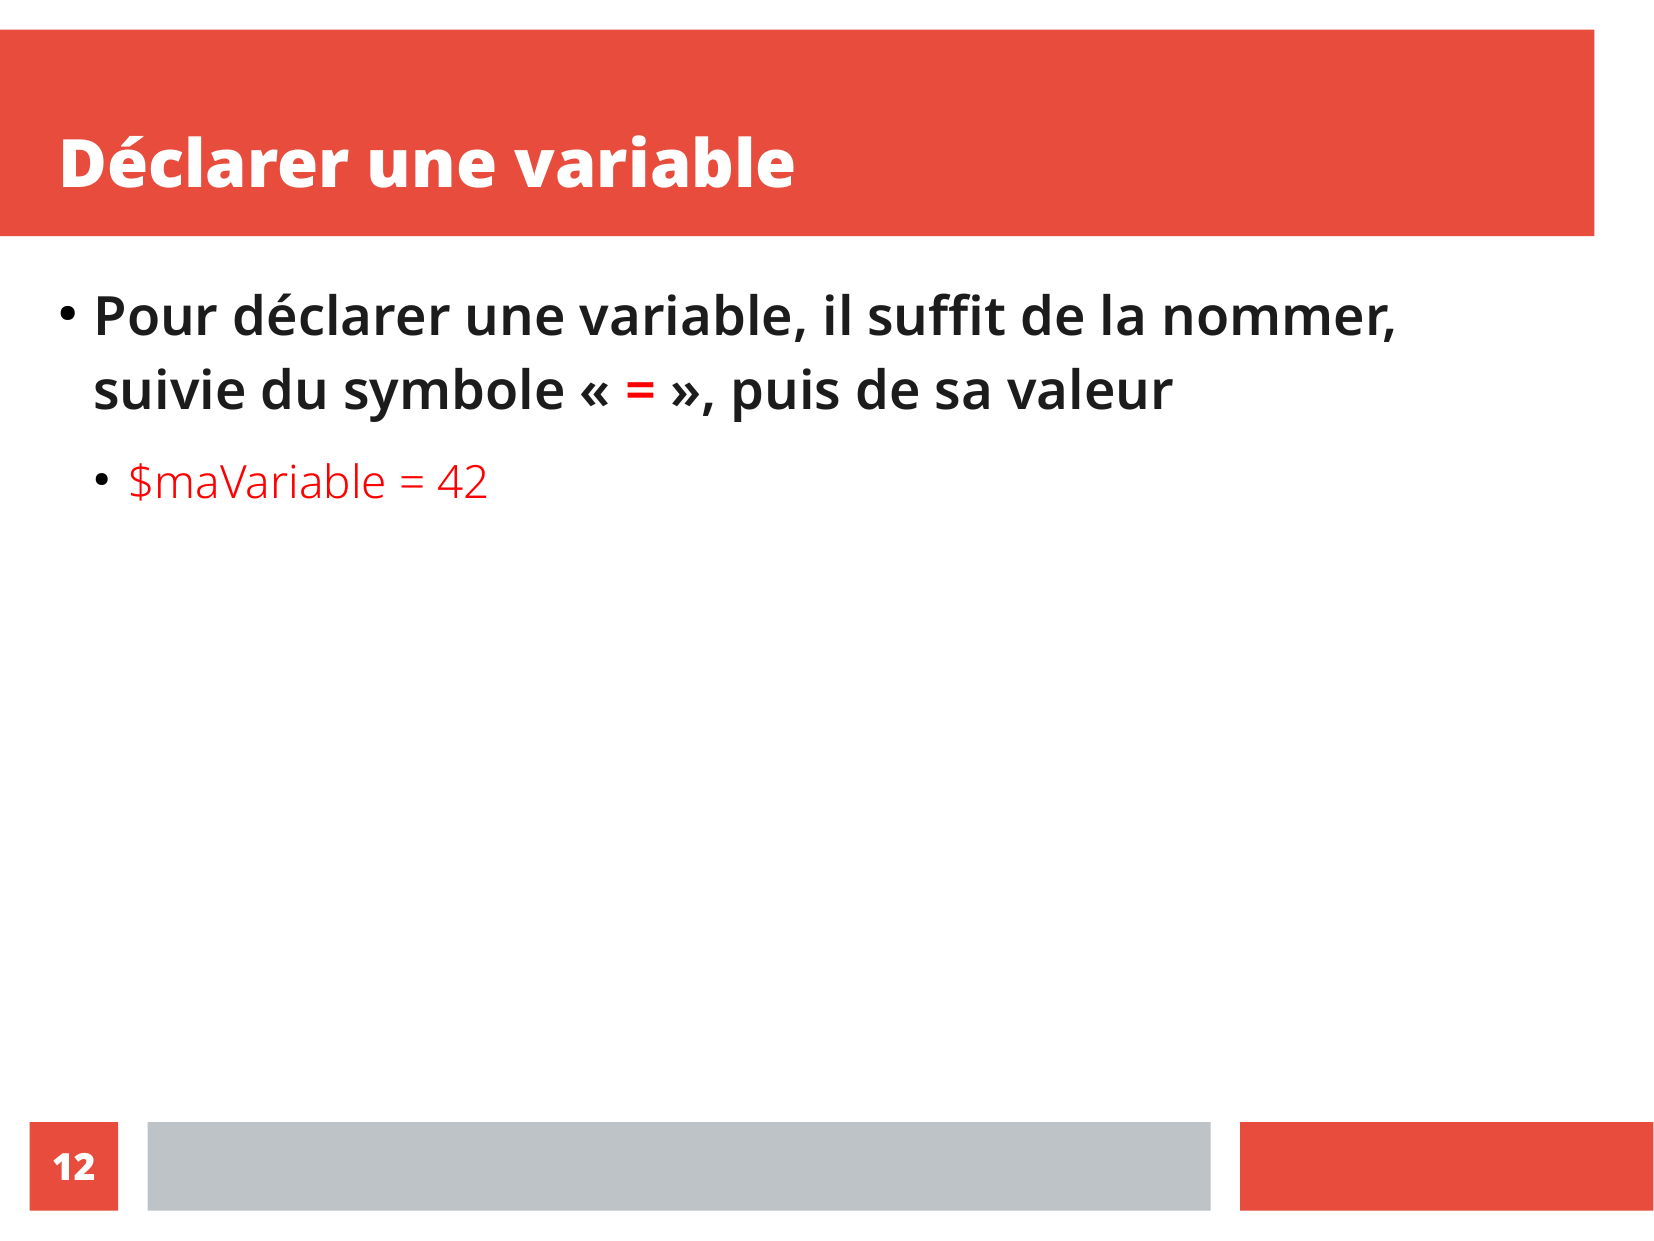

# Déclarer une variable
Pour déclarer une variable, il suffit de la nommer, suivie du symbole « = », puis de sa valeur
$maVariable = 42
12